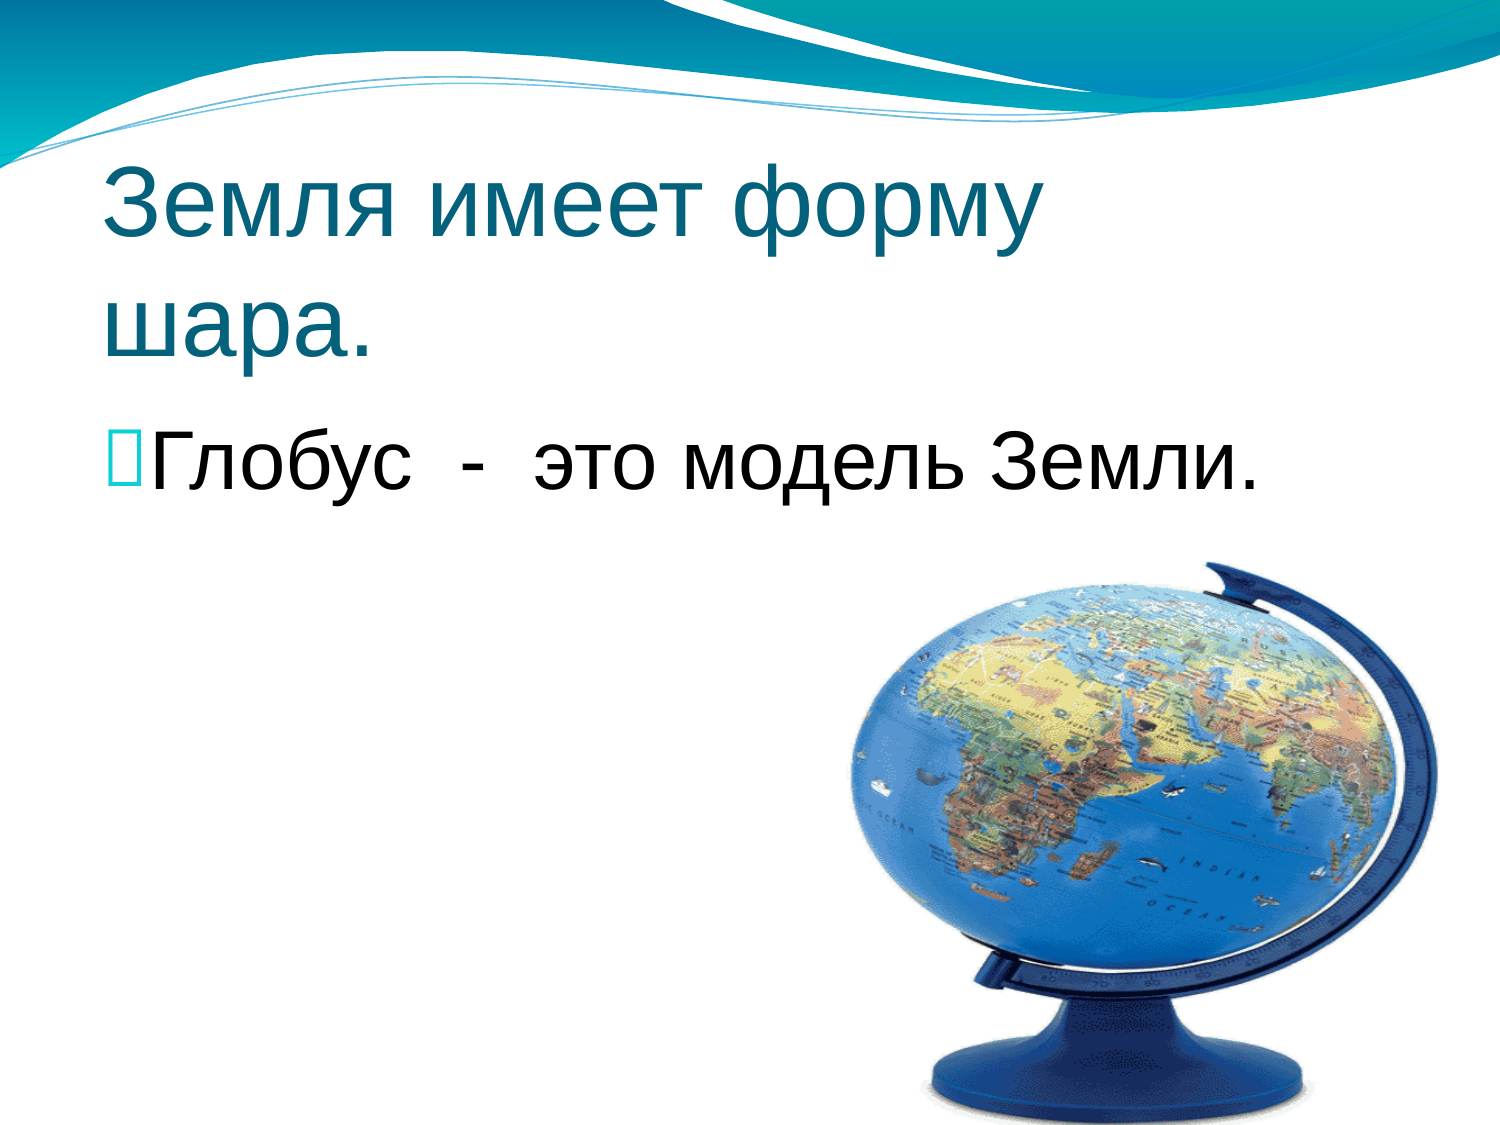

# Земля имеет форму шара.
Глобус - это модель Земли.